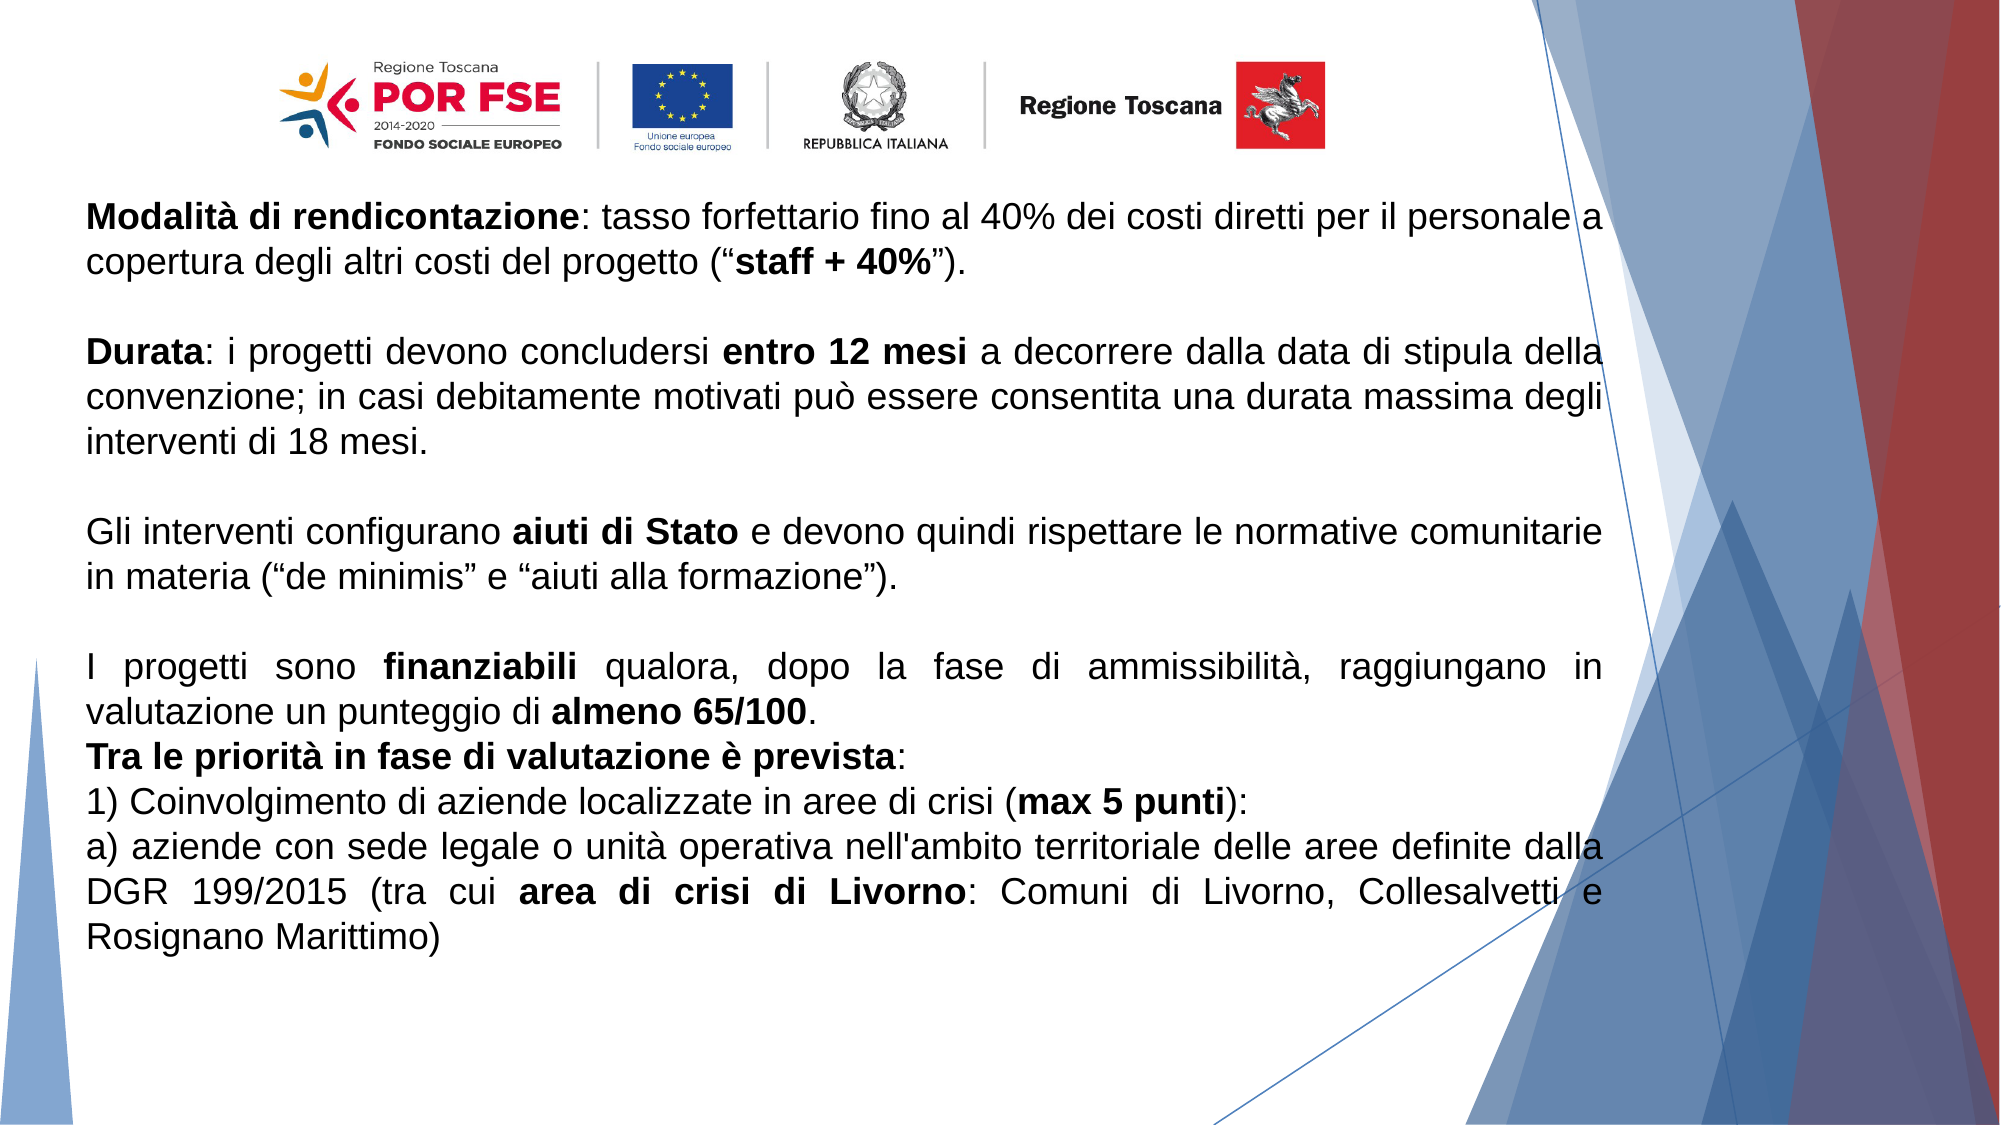

Modalità di rendicontazione: tasso forfettario fino al 40% dei costi diretti per il personale a copertura degli altri costi del progetto (“staff + 40%”).
Durata: i progetti devono concludersi entro 12 mesi a decorrere dalla data di stipula della convenzione; in casi debitamente motivati può essere consentita una durata massima degli interventi di 18 mesi.
Gli interventi configurano aiuti di Stato e devono quindi rispettare le normative comunitarie in materia (“de minimis” e “aiuti alla formazione”).
I progetti sono finanziabili qualora, dopo la fase di ammissibilità, raggiungano in valutazione un punteggio di almeno 65/100.
Tra le priorità in fase di valutazione è prevista:
1) Coinvolgimento di aziende localizzate in aree di crisi (max 5 punti):
a) aziende con sede legale o unità operativa nell'ambito territoriale delle aree definite dalla DGR 199/2015 (tra cui area di crisi di Livorno: Comuni di Livorno, Collesalvetti e Rosignano Marittimo)